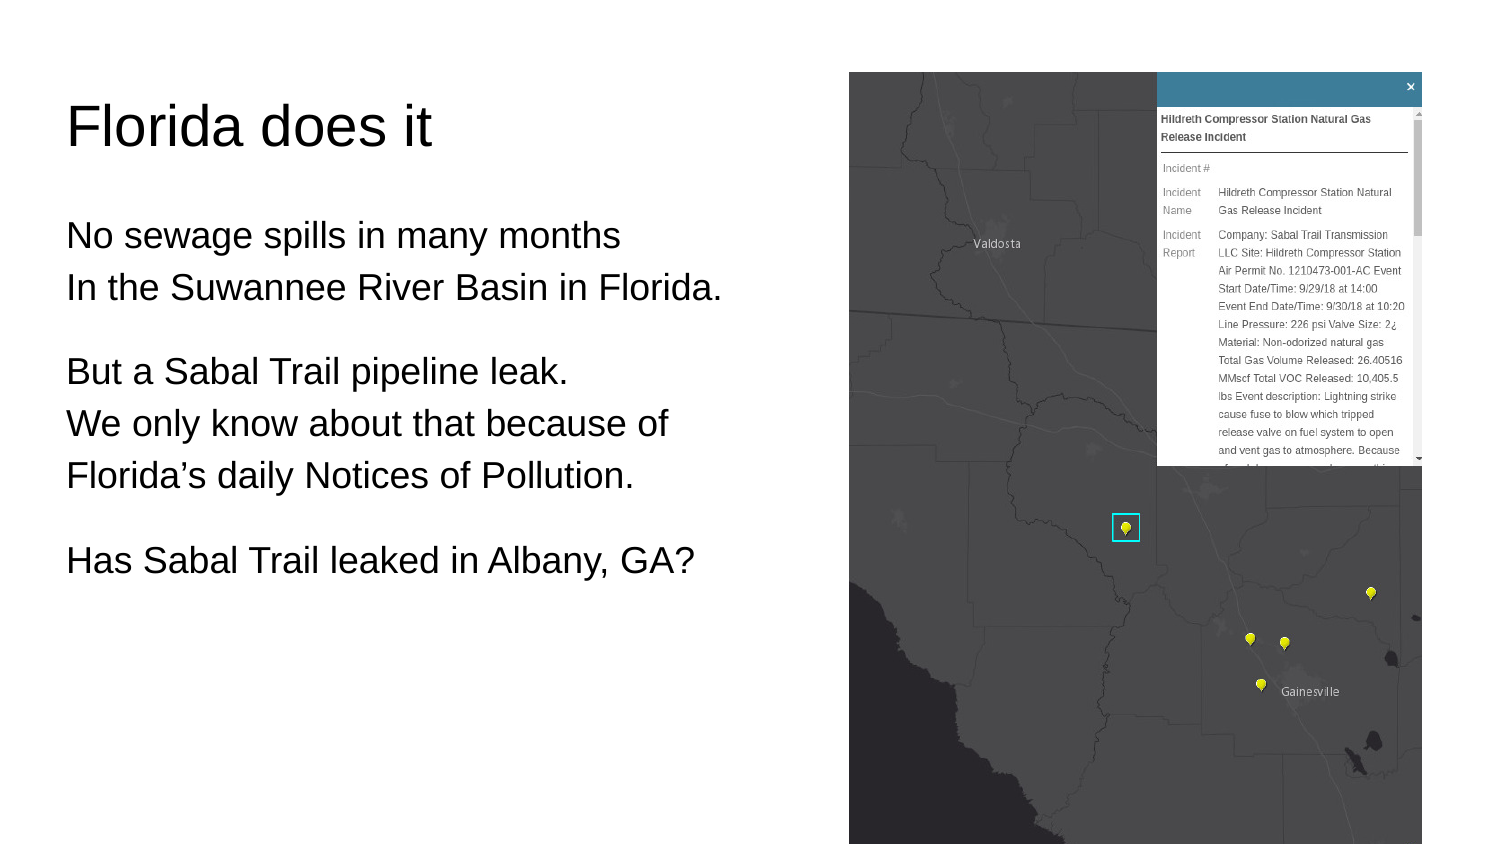

# Florida does it
No sewage spills in many months
In the Suwannee River Basin in Florida.
But a Sabal Trail pipeline leak.
We only know about that because of
Florida’s daily Notices of Pollution.
Has Sabal Trail leaked in Albany, GA?